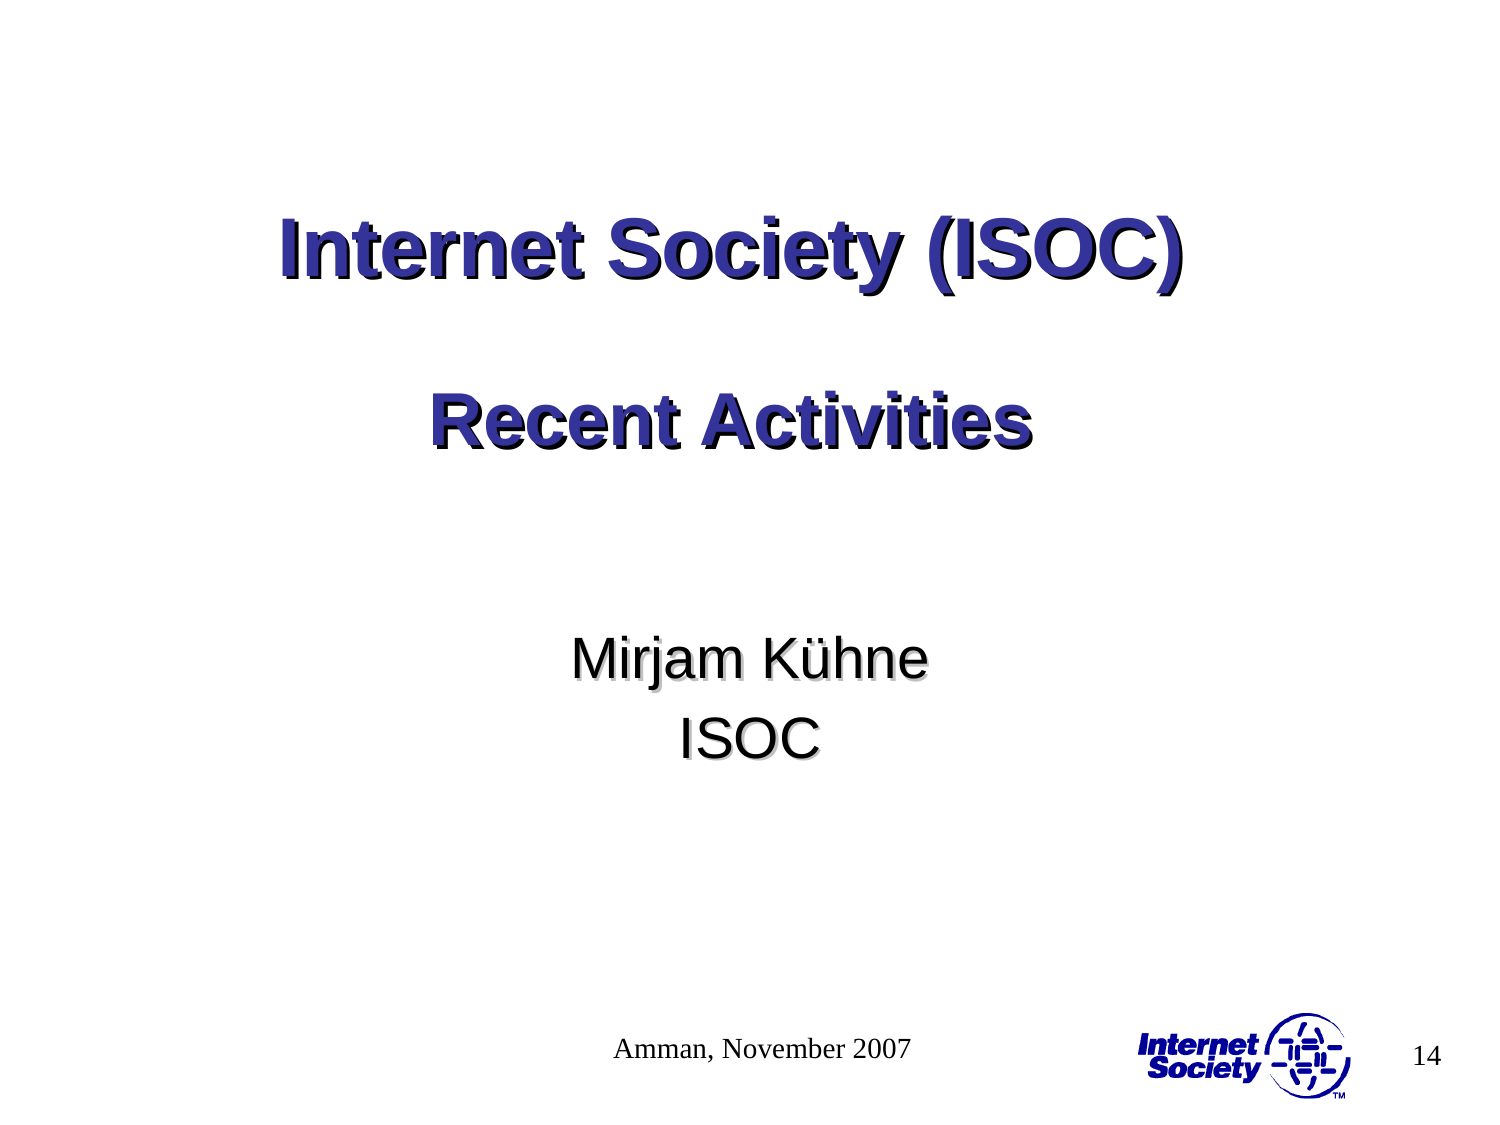

# Internet Society (ISOC) Recent Activities
Mirjam Kühne
ISOC